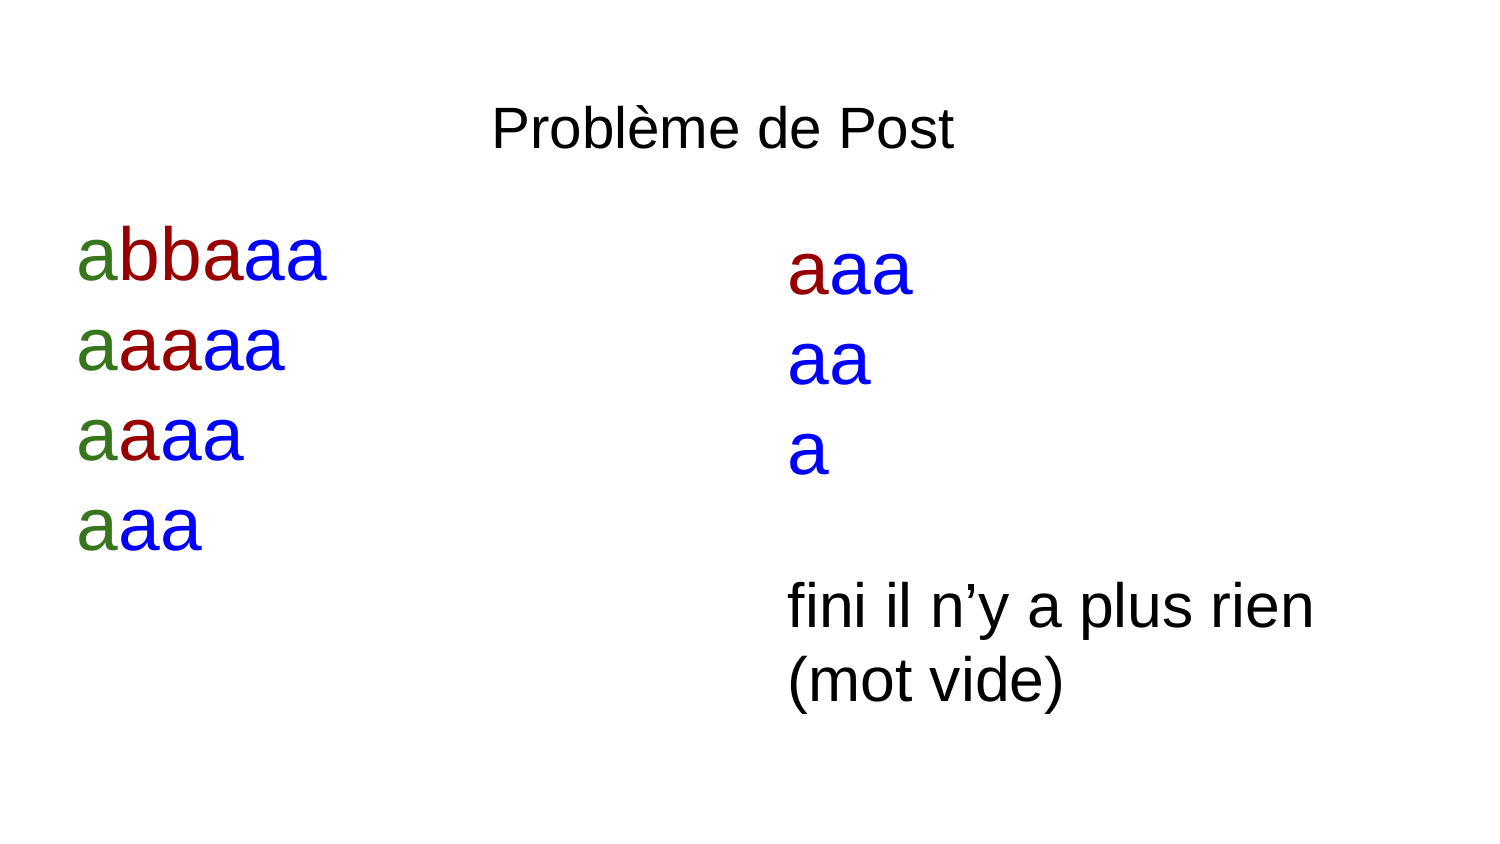

# Problème de Post
abbaaa
aaaaa
aaaa
aaa
aaa
aa
a
fini il n’y a plus rien (mot vide)